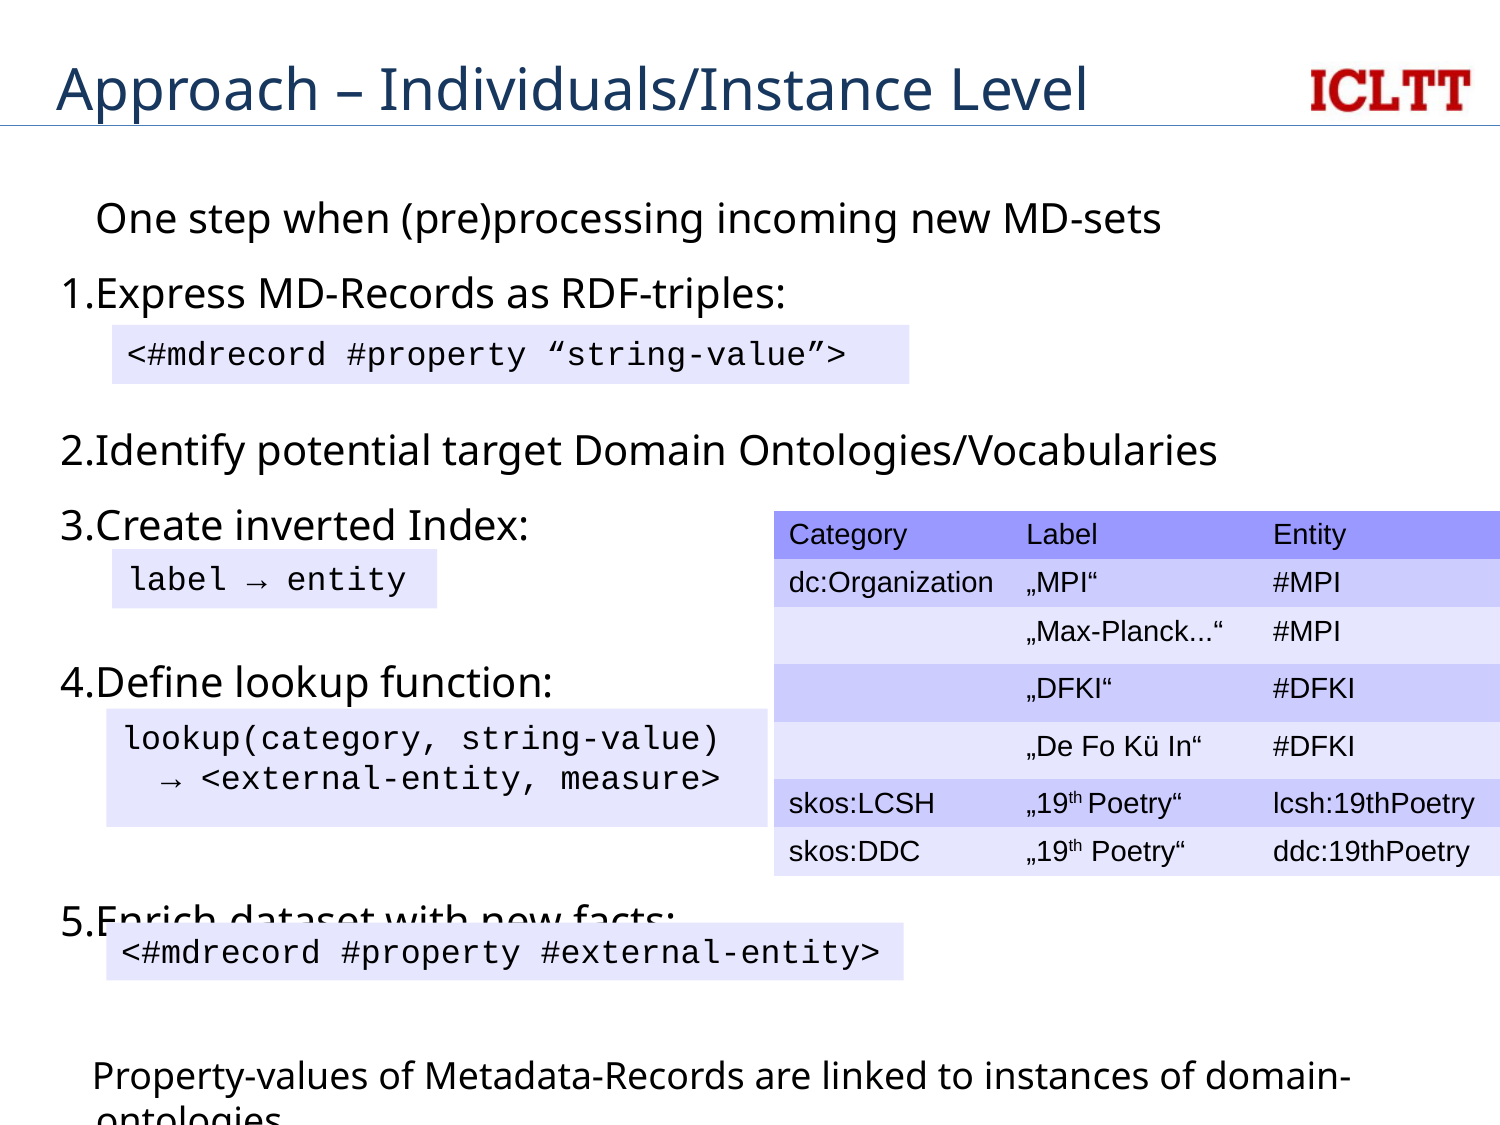

# Approach – Individuals/Instance Level
One step when (pre)processing incoming new MD-sets
Express MD-Records as RDF-triples:
Identify potential target Domain Ontologies/Vocabularies
Create inverted Index:
Define lookup function:
Enrich dataset with new facts:
Property-values of Metadata-Records are linked to instances of domain-ontologies
<#mdrecord #property “string-value”>
| Category | Label | Entity |
| --- | --- | --- |
| dc:Organization | „MPI“ | #MPI |
| | „Max-Planck...“ | #MPI |
| | „DFKI“ | #DFKI |
| | „De Fo Kü In“ | #DFKI |
| skos:LCSH | „19th Poetry“ | lcsh:19thPoetry |
| skos:DDC | „19th Poetry“ | ddc:19thPoetry |
label → entity
lookup(category, string-value)
 → <external-entity, measure>
<#mdrecord #property #external-entity>